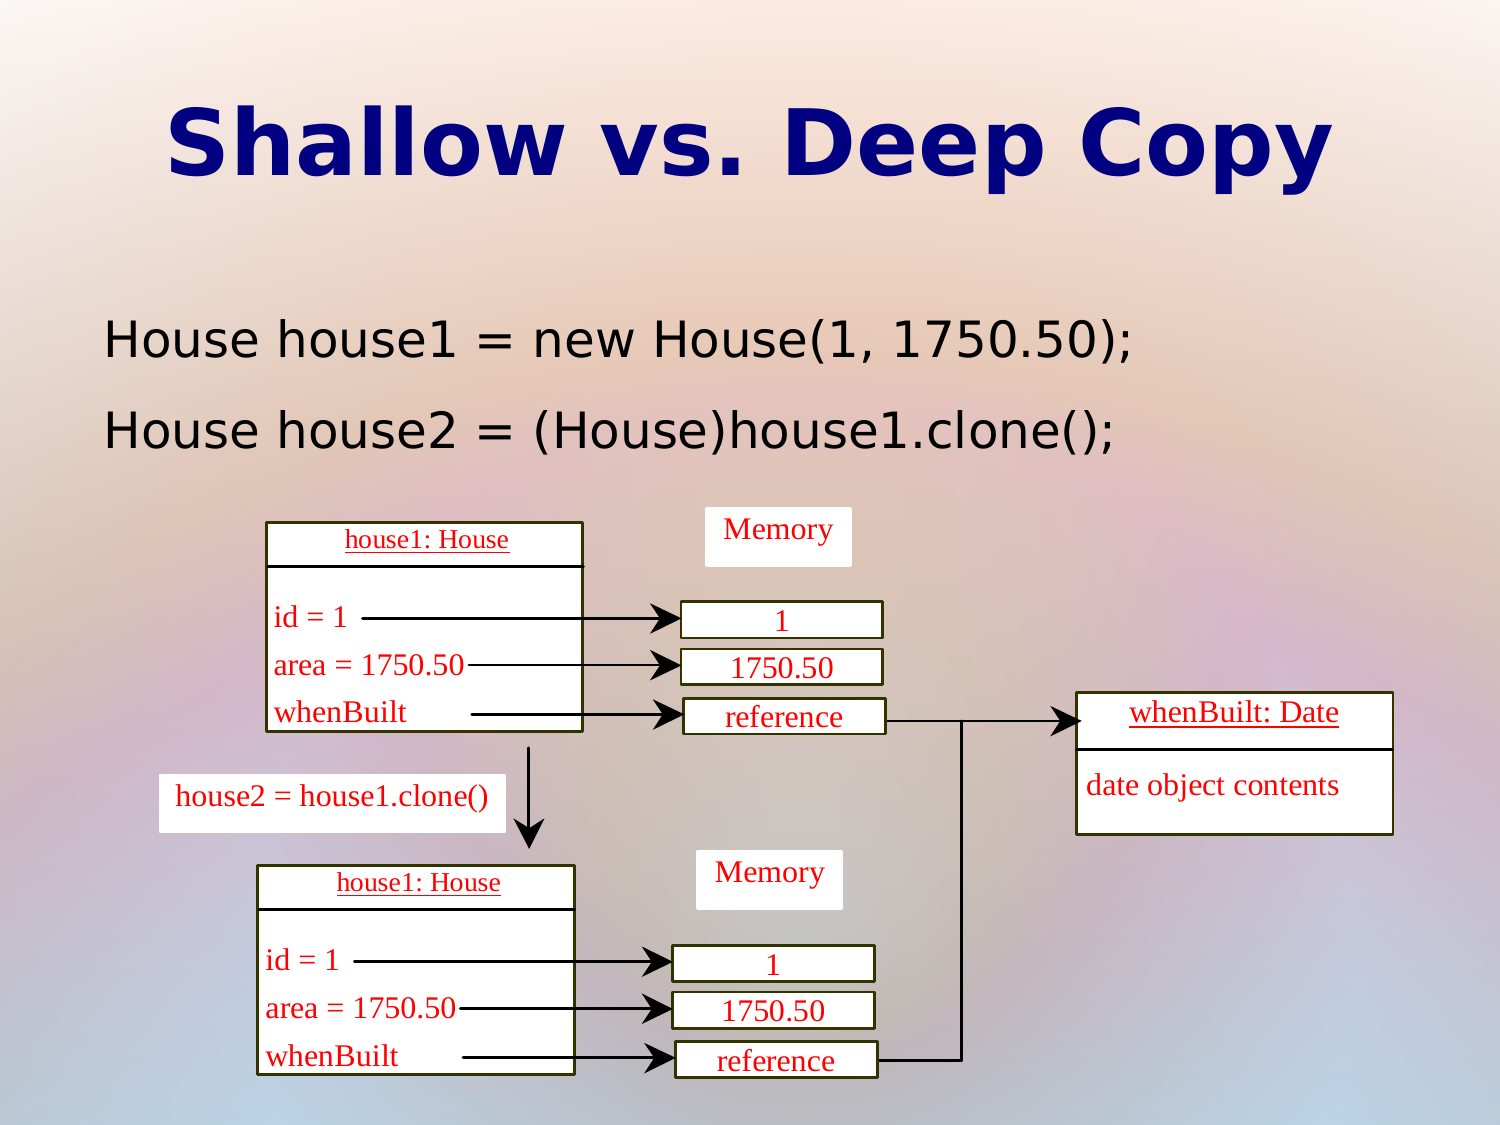

# Shallow vs. Deep Copy
House house1 = new House(1, 1750.50);
House house2 = (House)house1.clone();
Liang, Introduction to Java Programming, Seventh Edition, (c) 2009 Pearson Education, Inc. All rights reserved. 0136012671
24